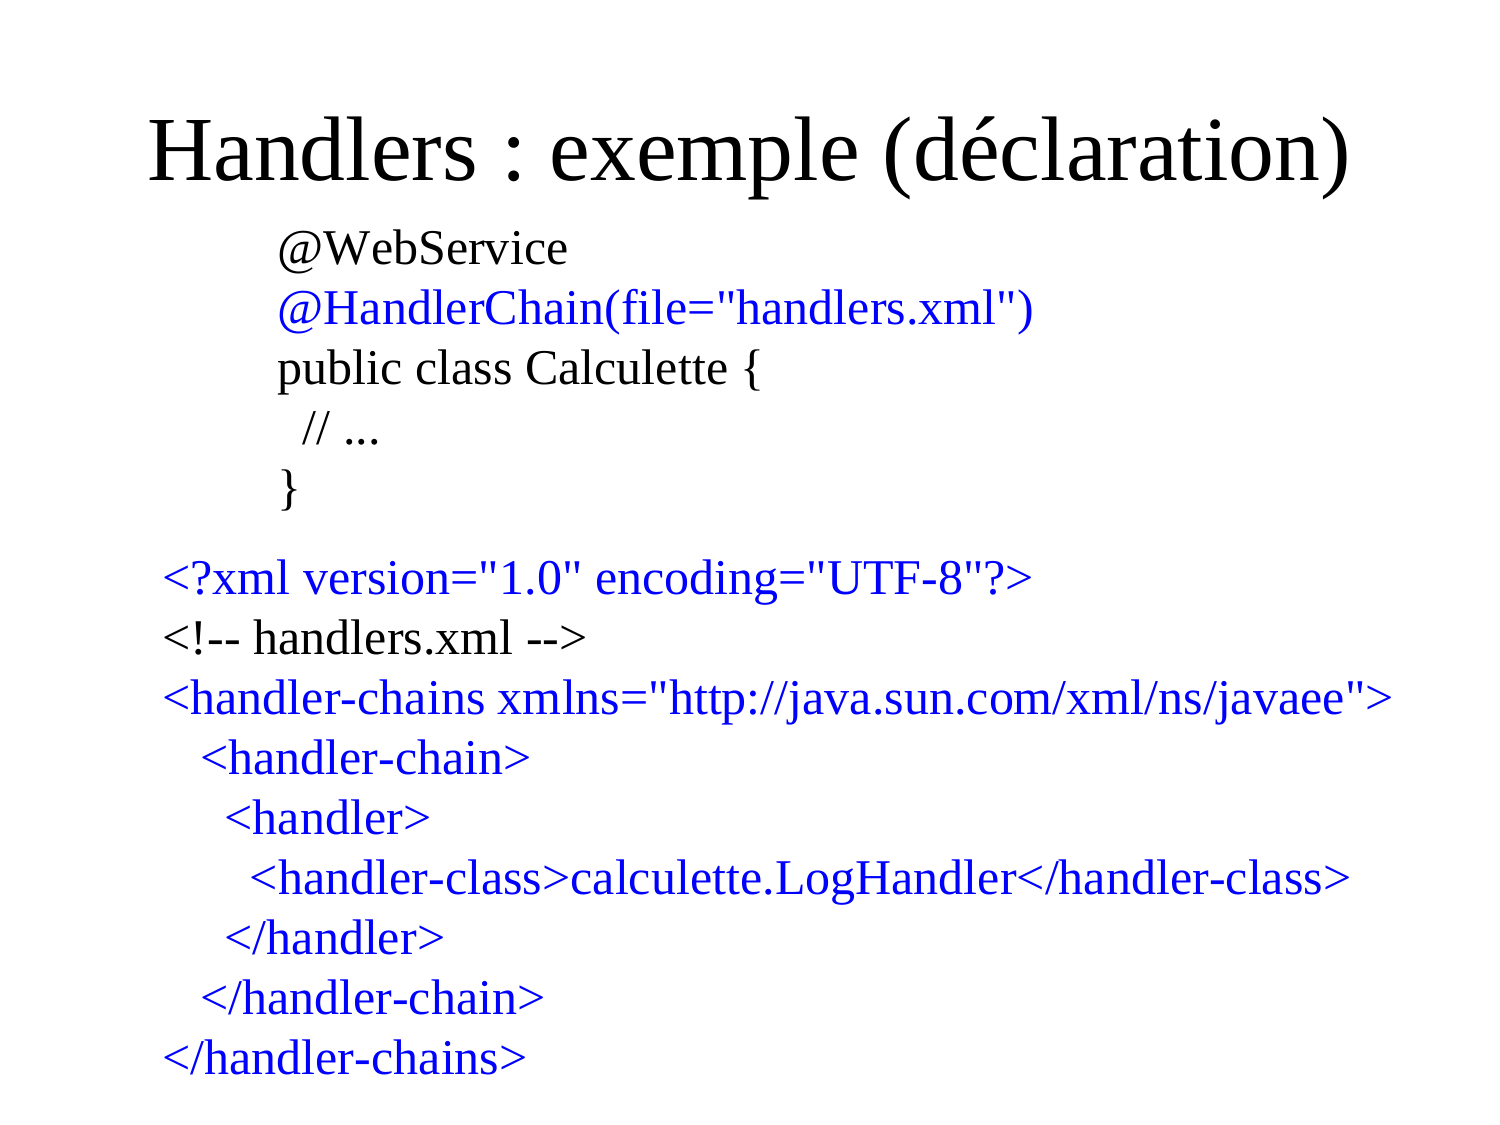

# Handlers : exemple (déclaration)
@WebService
@HandlerChain(file="handlers.xml")
public class Calculette {
 // ...
}
<?xml version="1.0" encoding="UTF-8"?>
<!-- handlers.xml -->
<handler-chains xmlns="http://java.sun.com/xml/ns/javaee">
 <handler-chain>
 <handler>
 <handler-class>calculette.LogHandler</handler-class>
 </handler>
 </handler-chain>
</handler-chains>